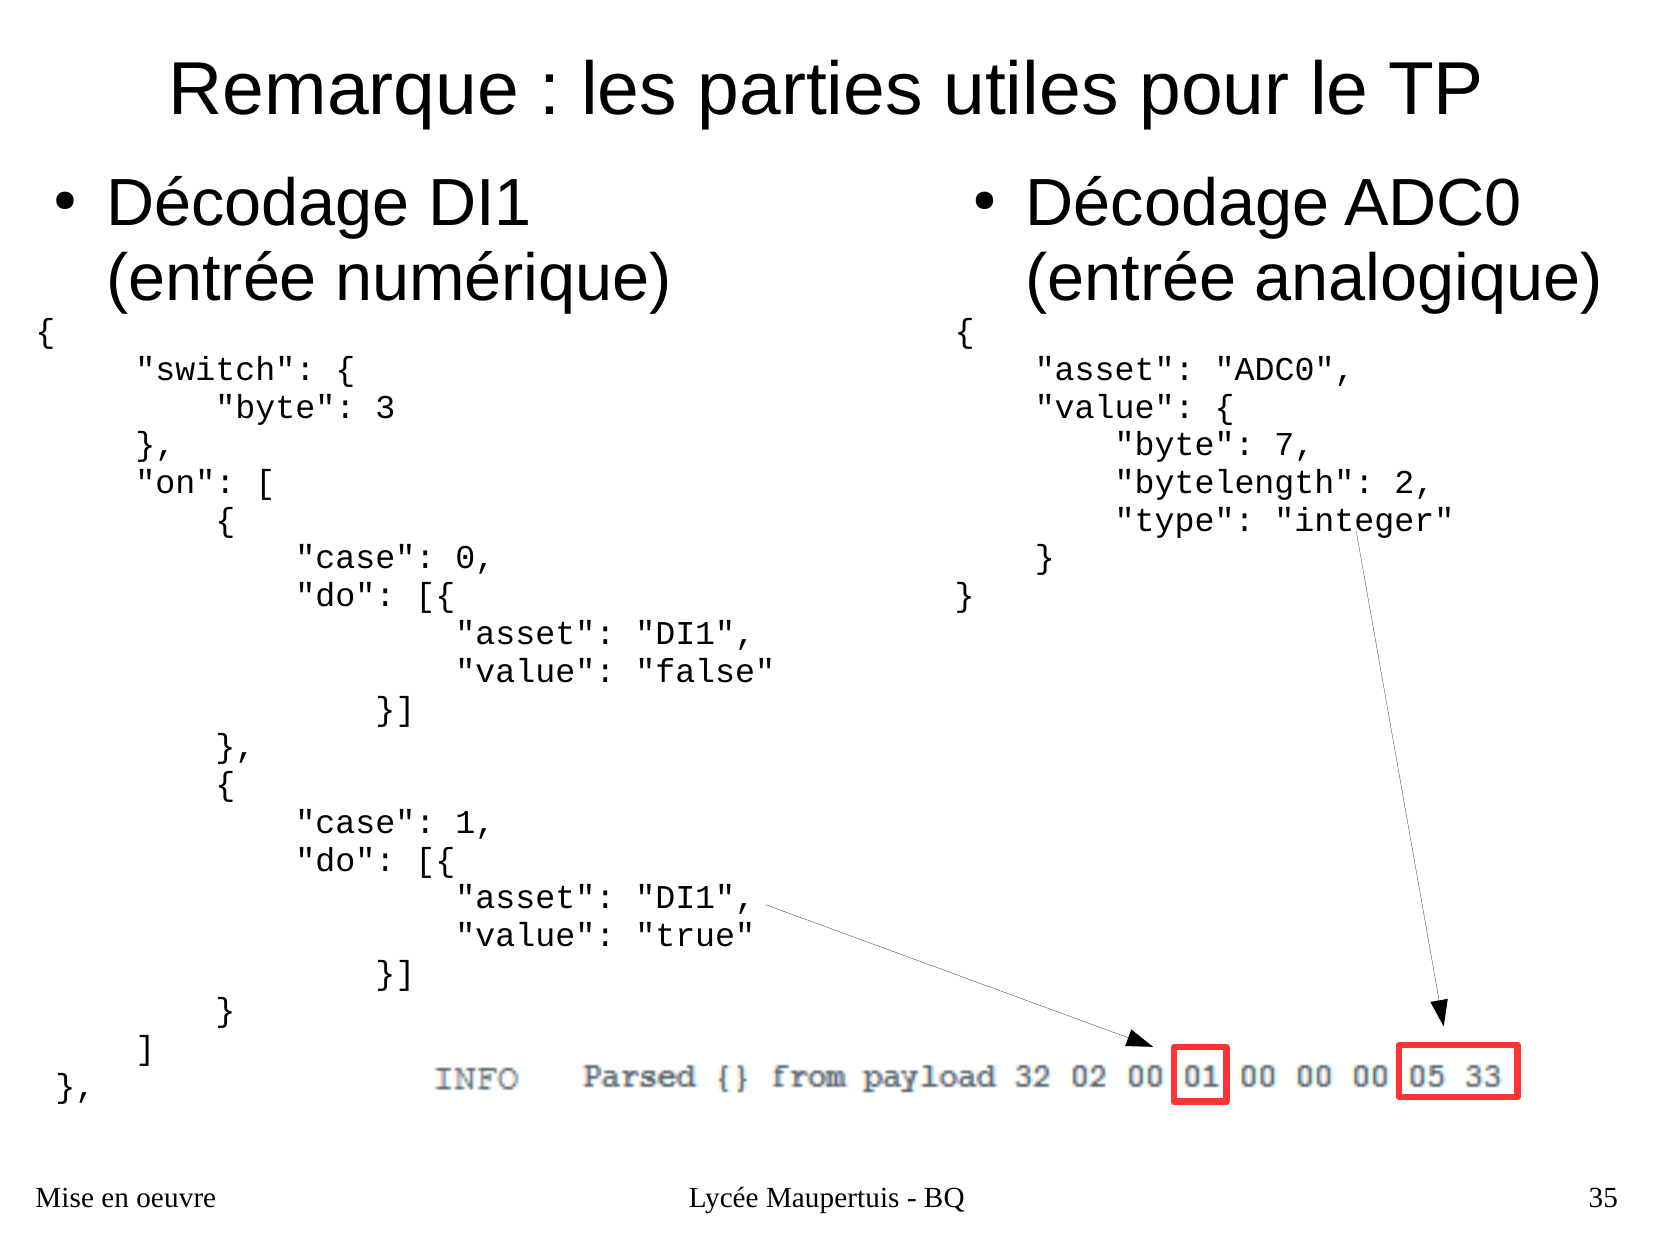

Remarque : les parties utiles pour le TP
# Décodage DI1 (entrée numérique)
{
 "switch": {
 "byte": 3
 },
 "on": [
 {
 "case": 0,
 "do": [{
 "asset": "DI1",
 "value": "false"
 }]
 },
 {
 "case": 1,
 "do": [{
 "asset": "DI1",
 "value": "true"
 }]
 }
 ]
 },
Décodage ADC0 (entrée analogique)
{
 "asset": "ADC0",
 "value": {
 "byte": 7,
 "bytelength": 2,
 "type": "integer"
 }
}
Mise en oeuvre
Lycée Maupertuis - BQ
35